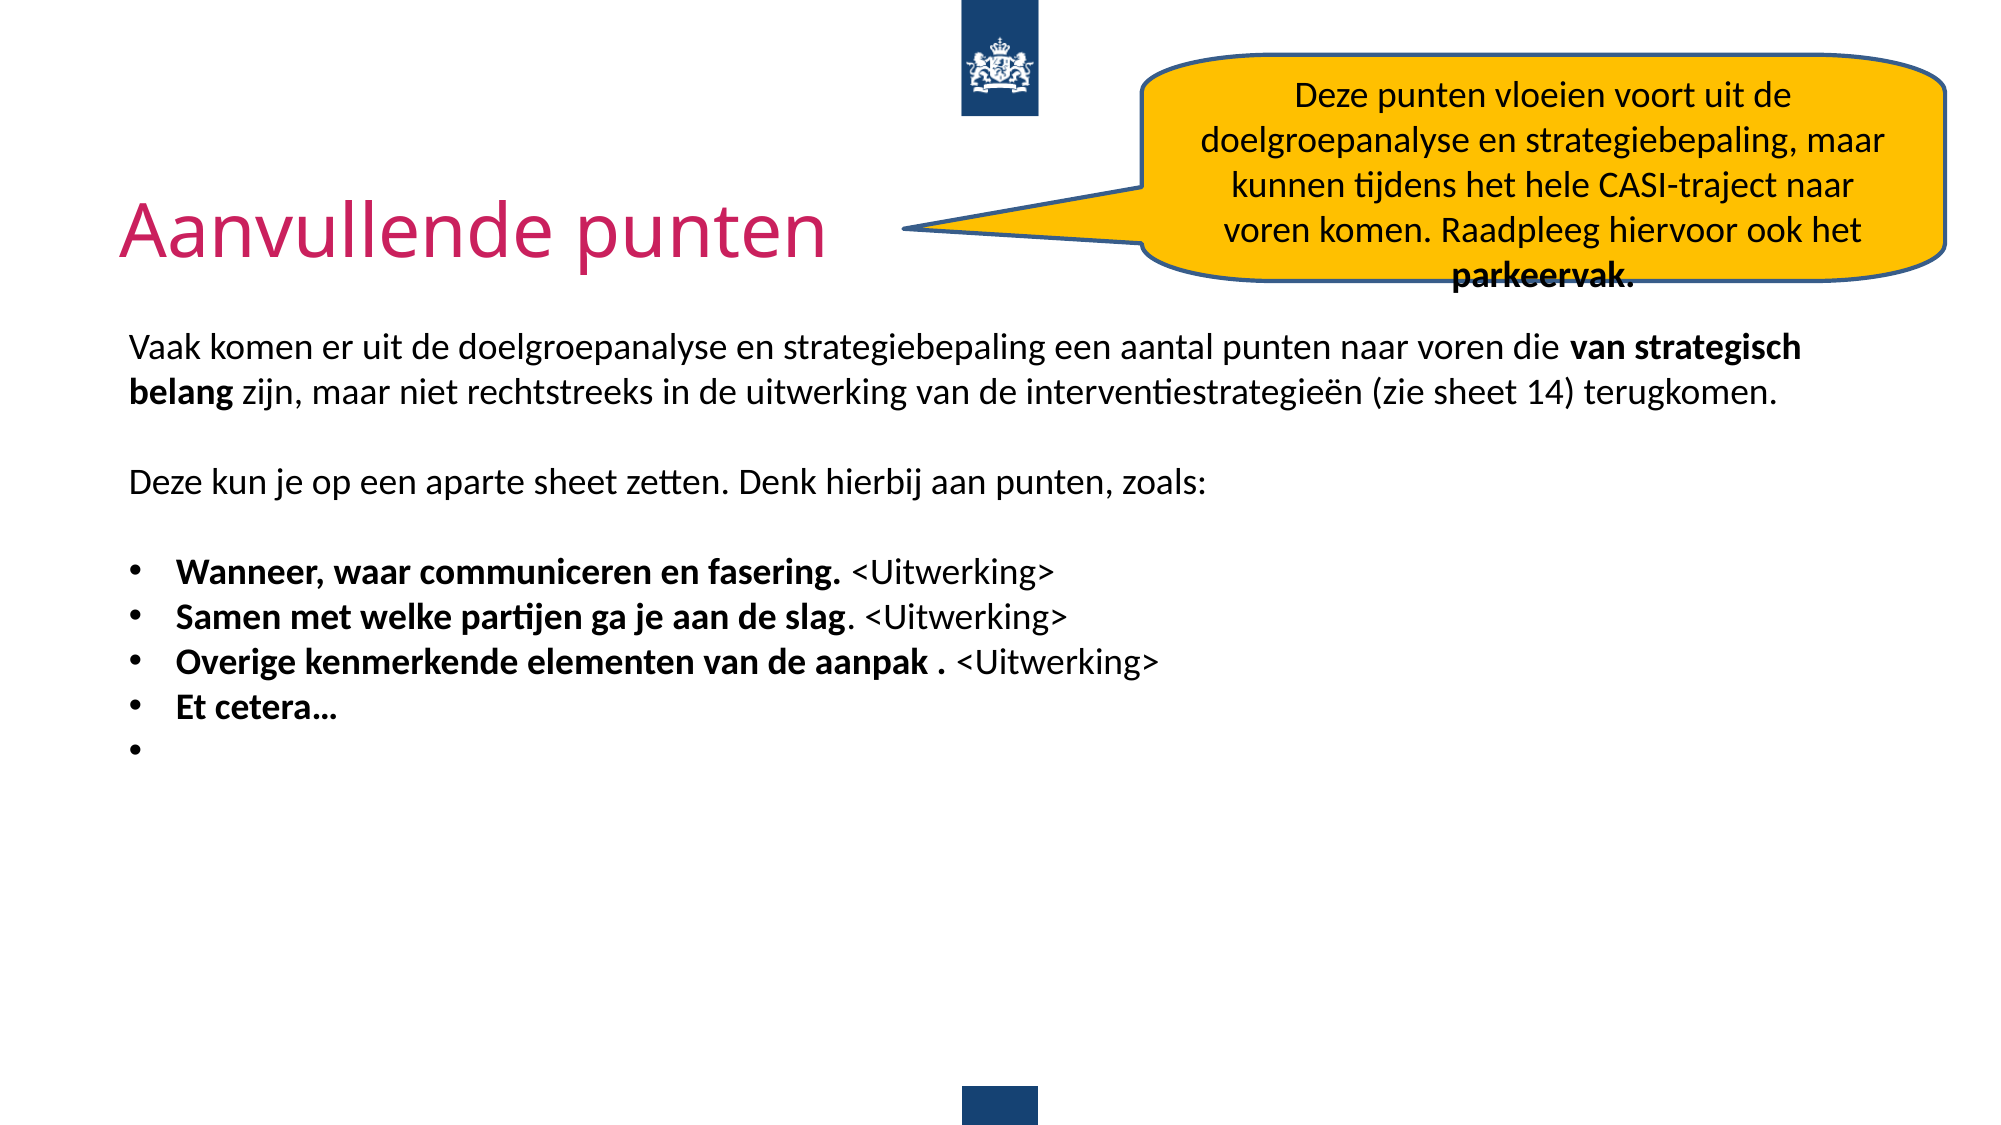

Deze punten vloeien voort uit de doelgroepanalyse en strategiebepaling, maar kunnen tijdens het hele CASI-traject naar voren komen. Raadpleeg hiervoor ook het parkeervak.
Aanvullende punten
Vaak komen er uit de doelgroepanalyse en strategiebepaling een aantal punten naar voren die van strategisch belang zijn, maar niet rechtstreeks in de uitwerking van de interventiestrategieën (zie sheet 14) terugkomen.
Deze kun je op een aparte sheet zetten. Denk hierbij aan punten, zoals:
Wanneer, waar communiceren en fasering. <Uitwerking>
Samen met welke partijen ga je aan de slag. <Uitwerking>
Overige kenmerkende elementen van de aanpak . <Uitwerking>
Et cetera…